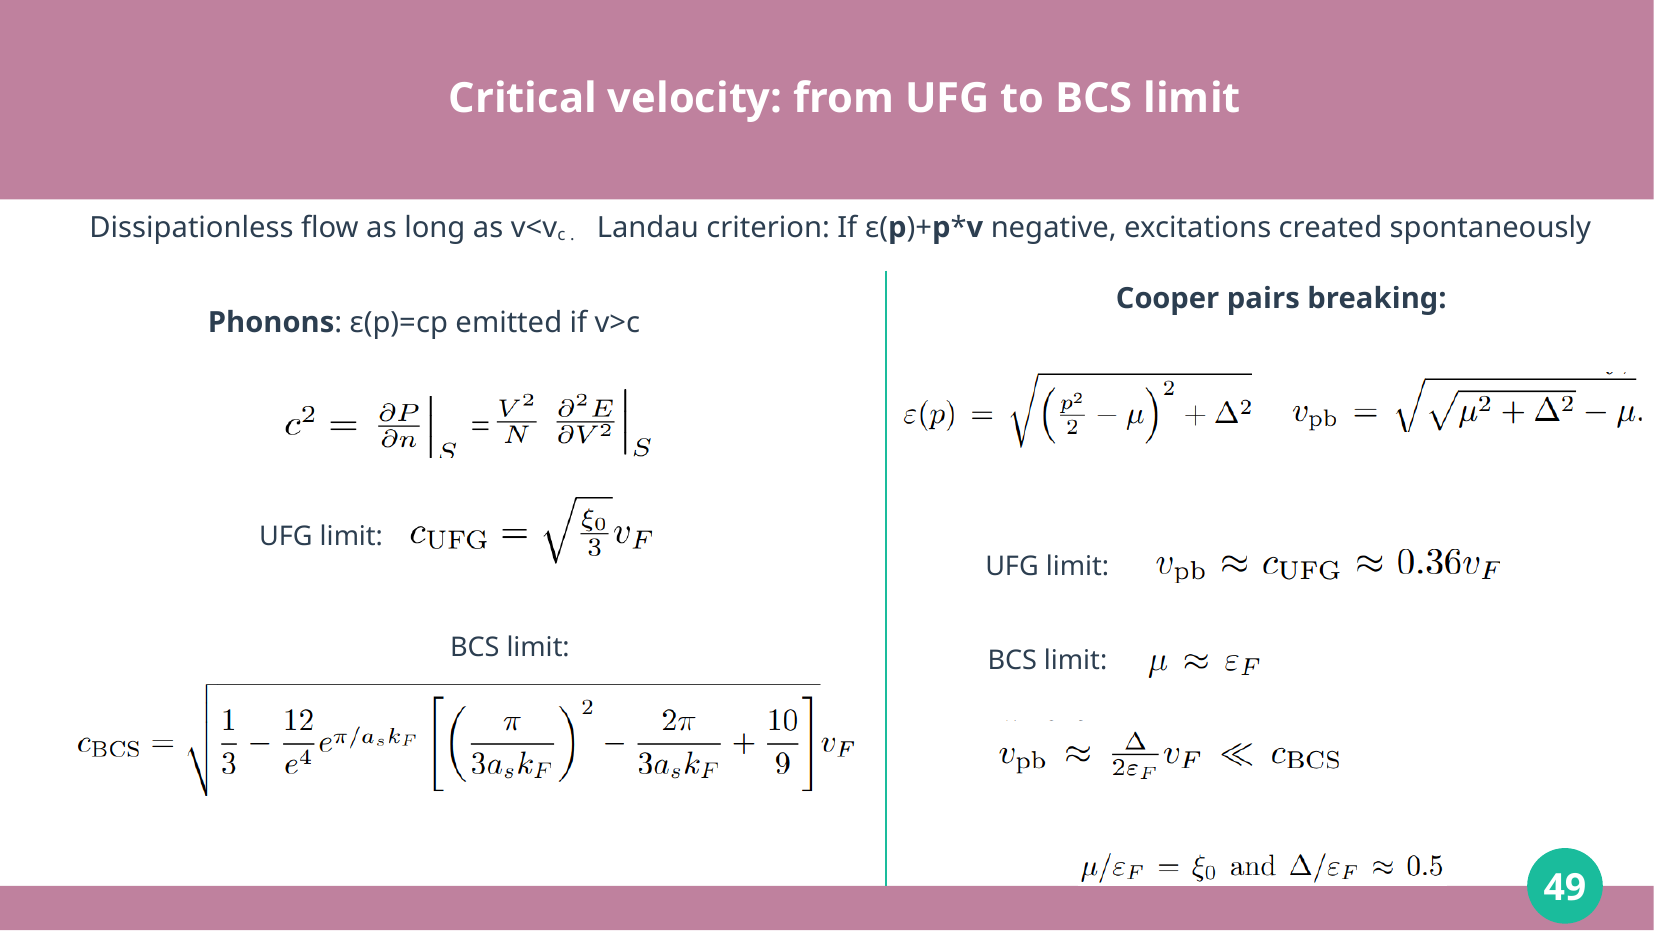

# Critical velocity: from UFG to BCS limit
Landau criterion: If ε(p)+p*v negative, excitations created spontaneously
Dissipationless flow as long as v<vc .
Cooper pairs breaking:
Phonons: ε(p)=cp emitted if v>c
UFG limit:
UFG limit:
BCS limit:
BCS limit: